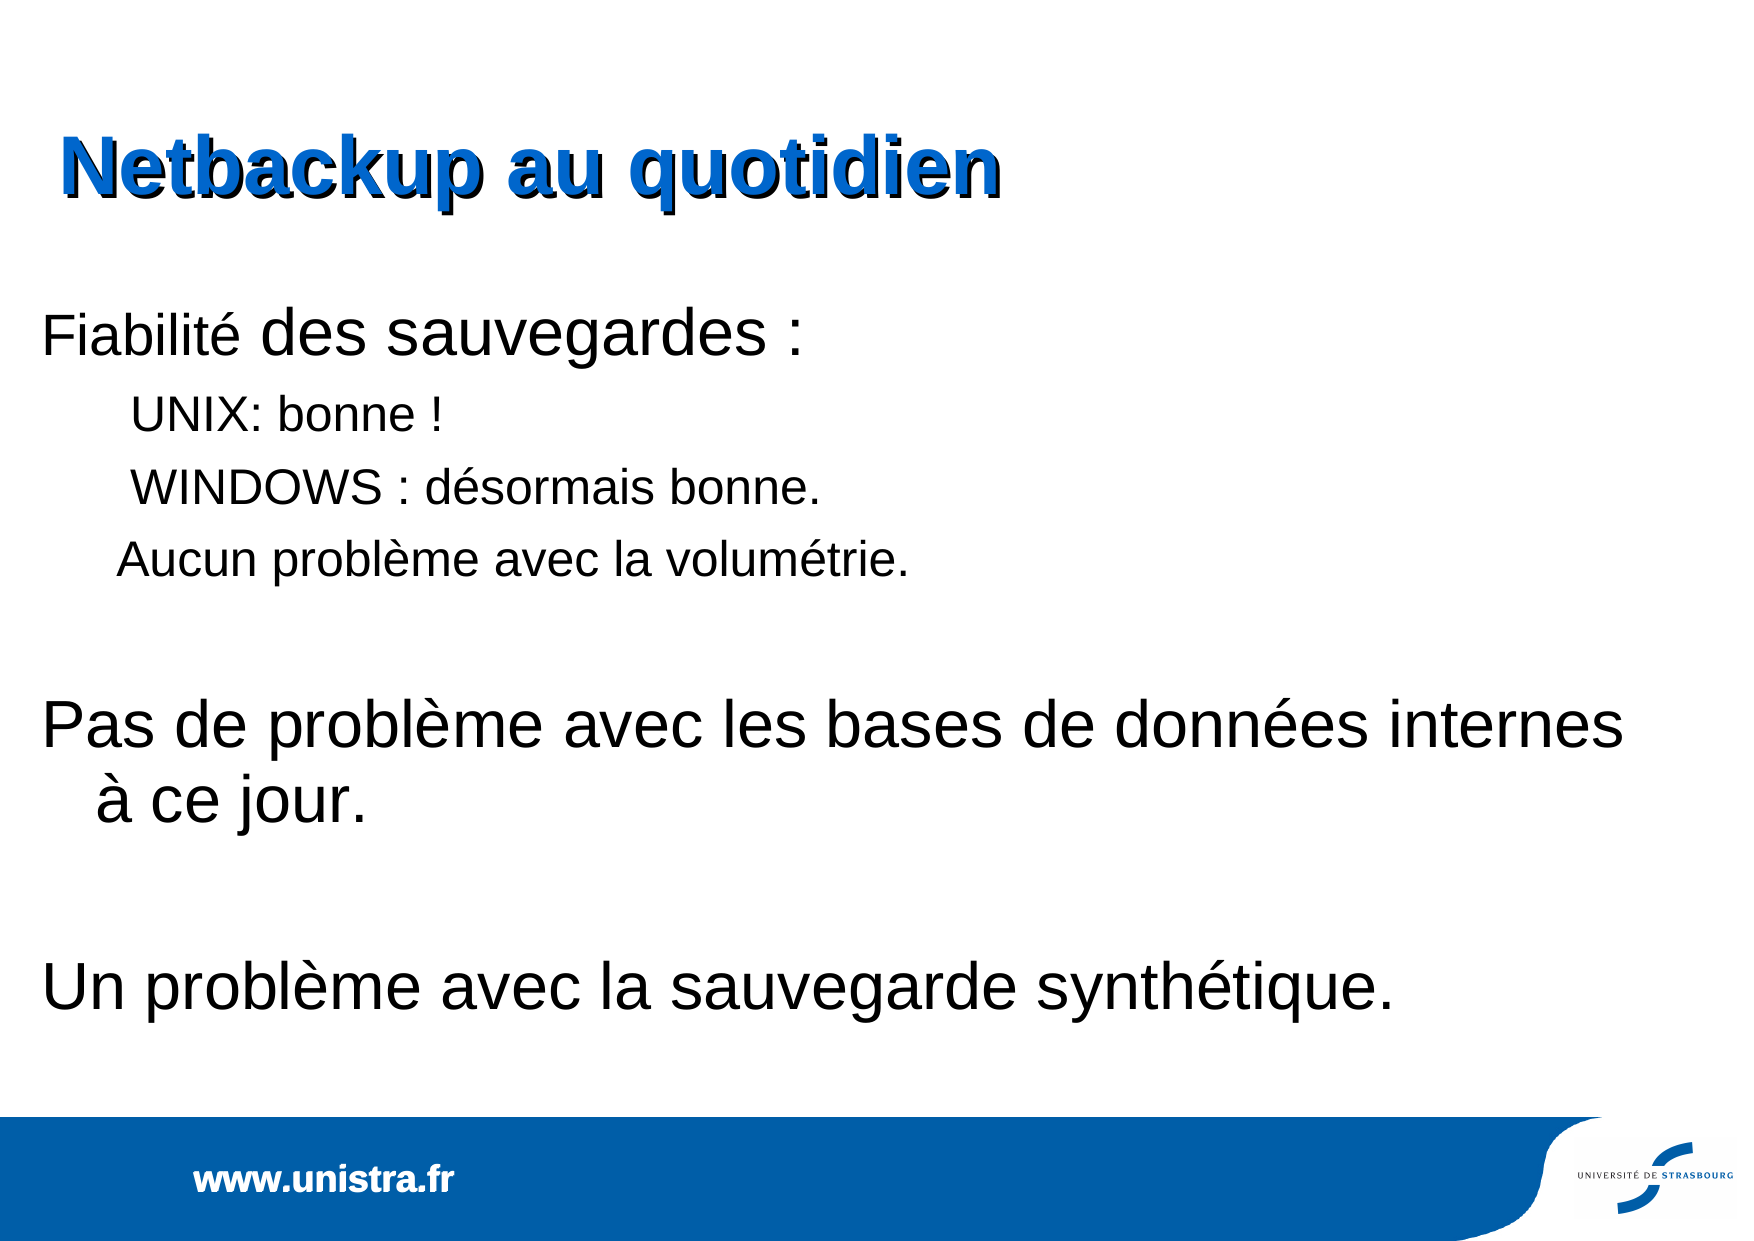

# Netbackup au quotidien
Fiabilité des sauvegardes :
 UNIX: bonne !
 WINDOWS : désormais bonne.
Aucun problème avec la volumétrie.
Pas de problème avec les bases de données internes à ce jour.
Un problème avec la sauvegarde synthétique.